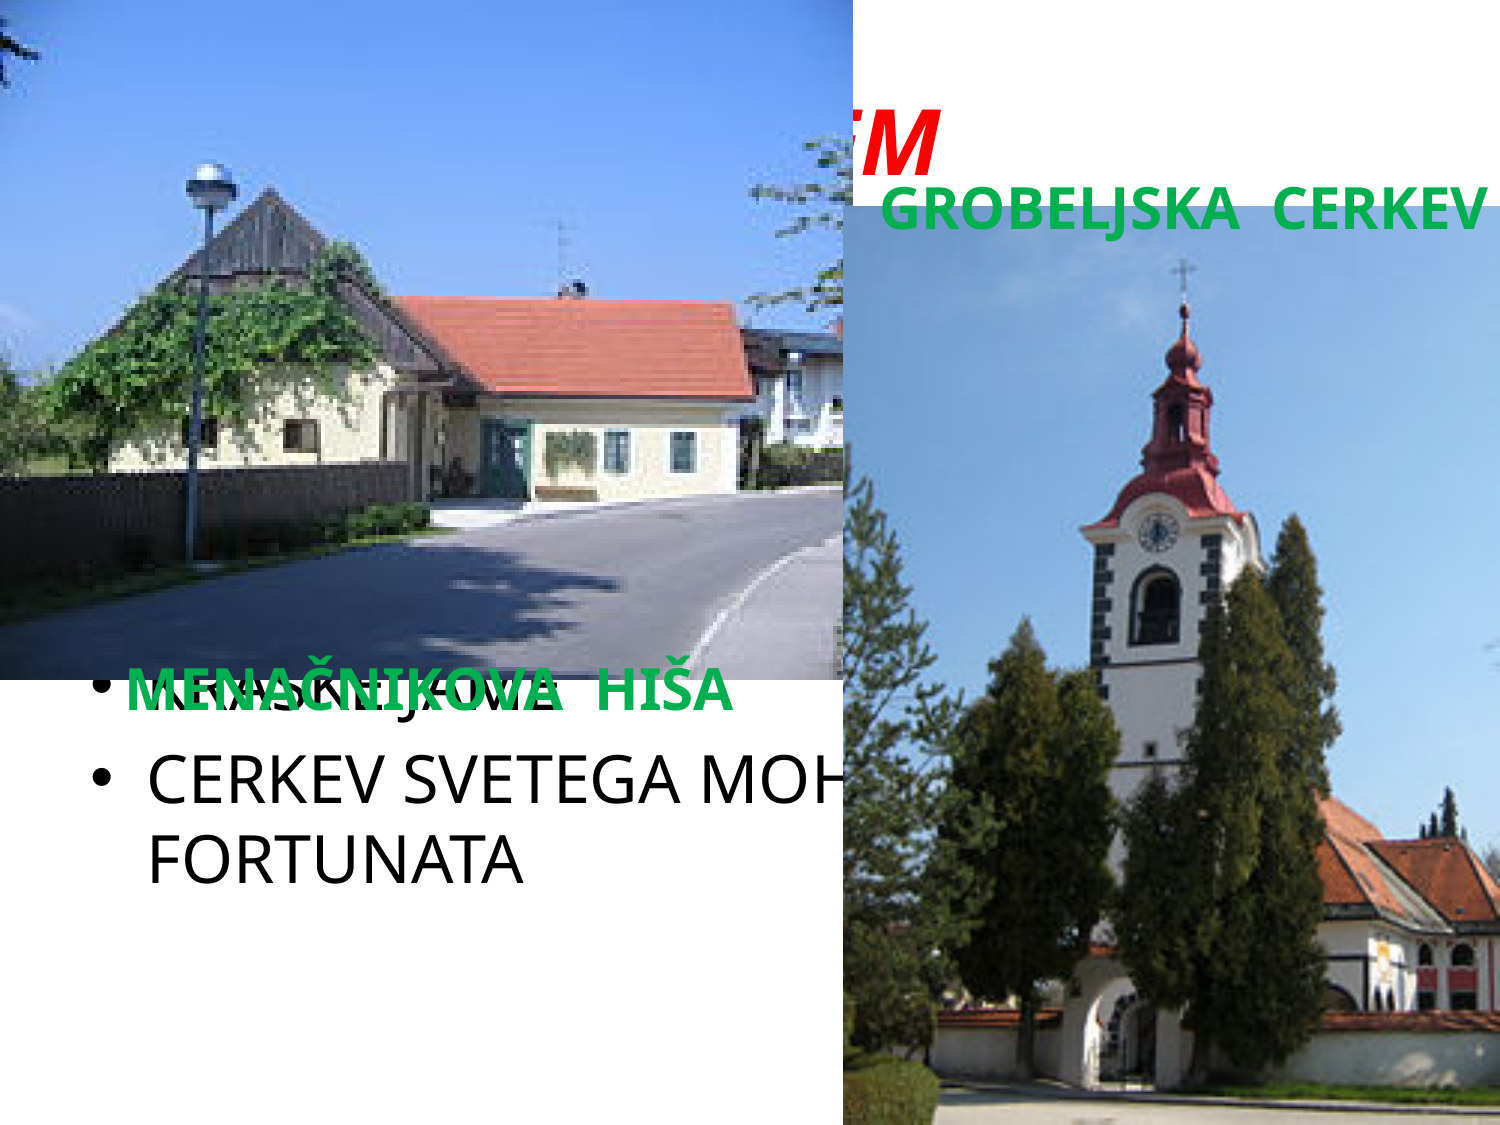

# TURIZEM
GROBELJSKA CERKEV
MENAČNIKOVA HIŠA
ARBORETUM VOLČJI POTOK
PARKI V DOMŽALAH
GRADOVI NA DOMŽALSKEM
KRAŠKE JAME
CERKEV SVETEGA MOHORJA IN FORTUNATA
MENAČNIKOVA HIŠA